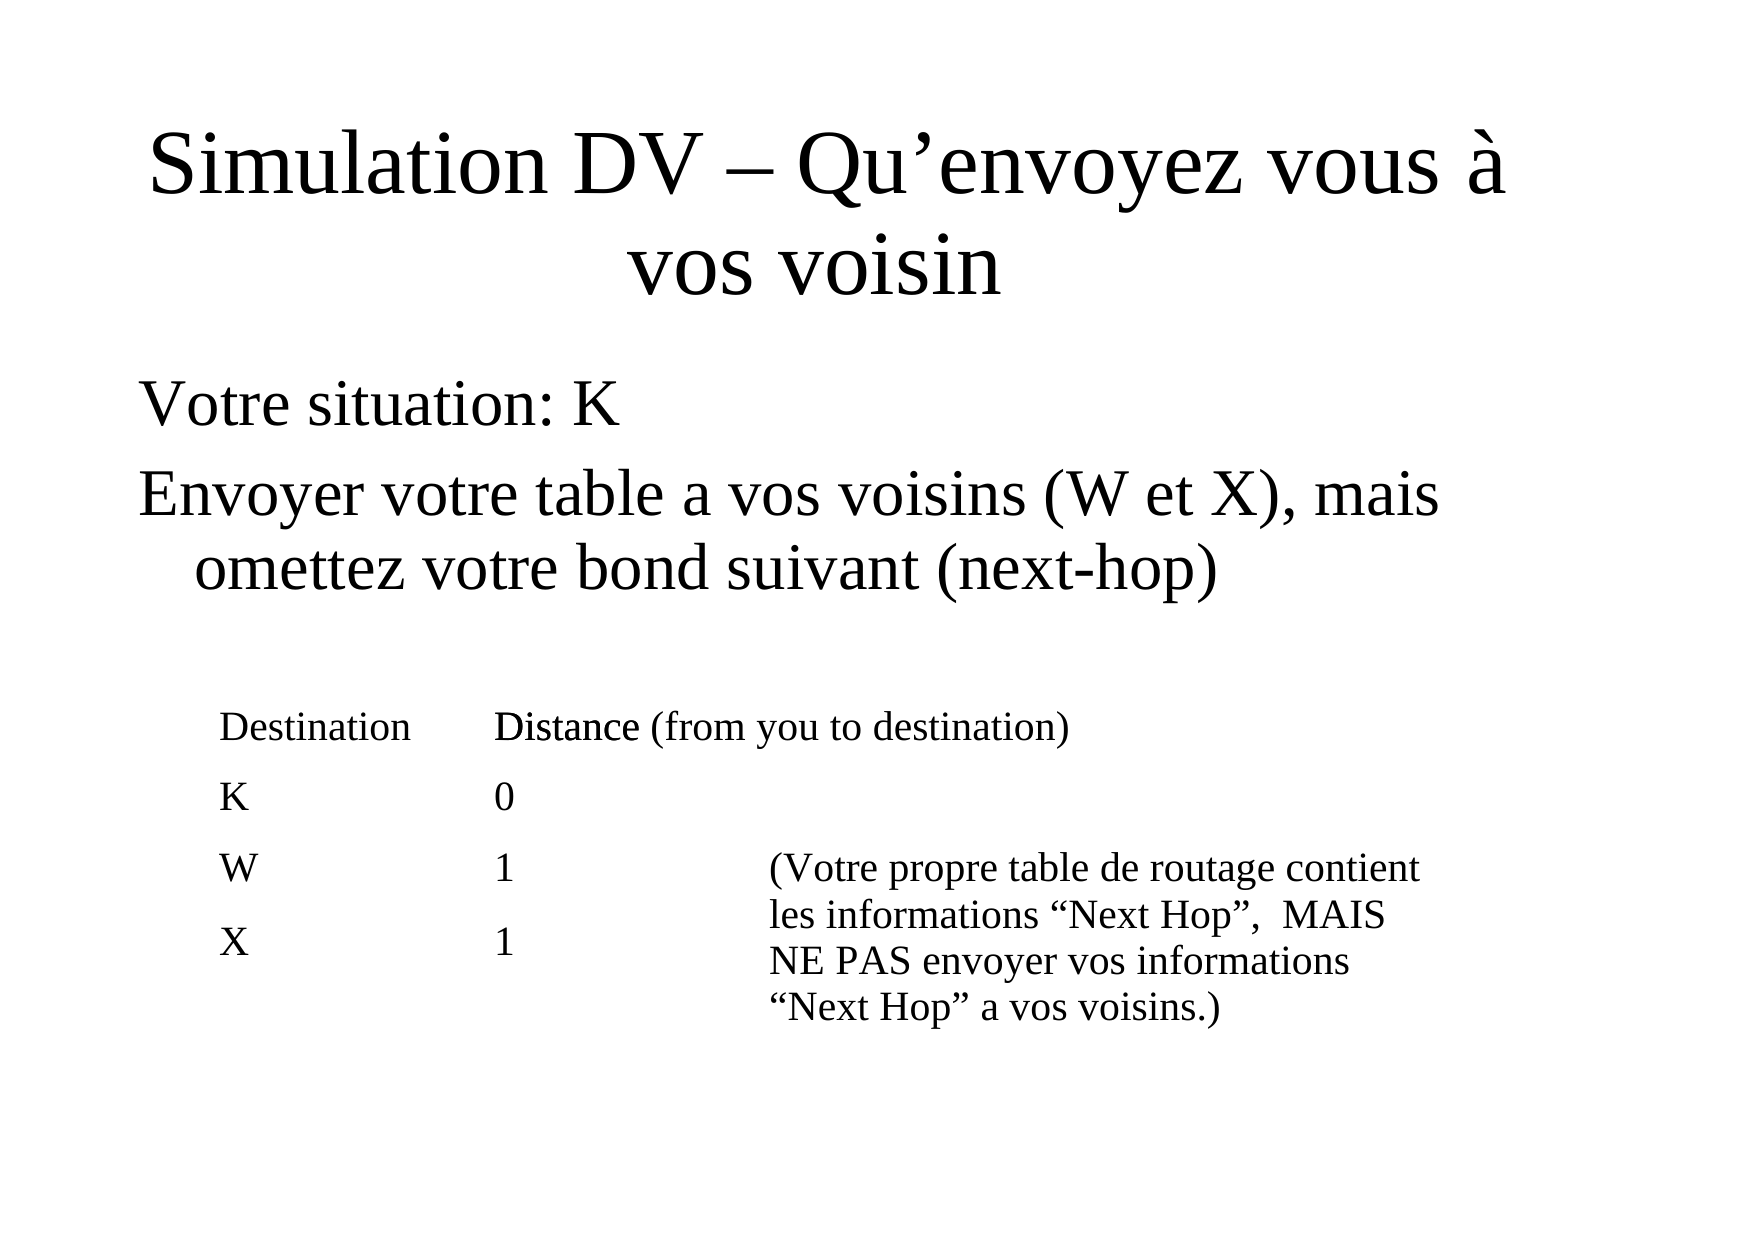

# Simulation DV – Qu’envoyez vous à vos voisin
Votre situation: K
Envoyer votre table a vos voisins (W et X), mais omettez votre bond suivant (next-hop)
Destination
Distance
Distance (from you to destination)
K
0
W
1
(Votre propre table de routage contient les informations “Next Hop”, MAIS NE PAS envoyer vos informations “Next Hop” a vos voisins.)
X
1